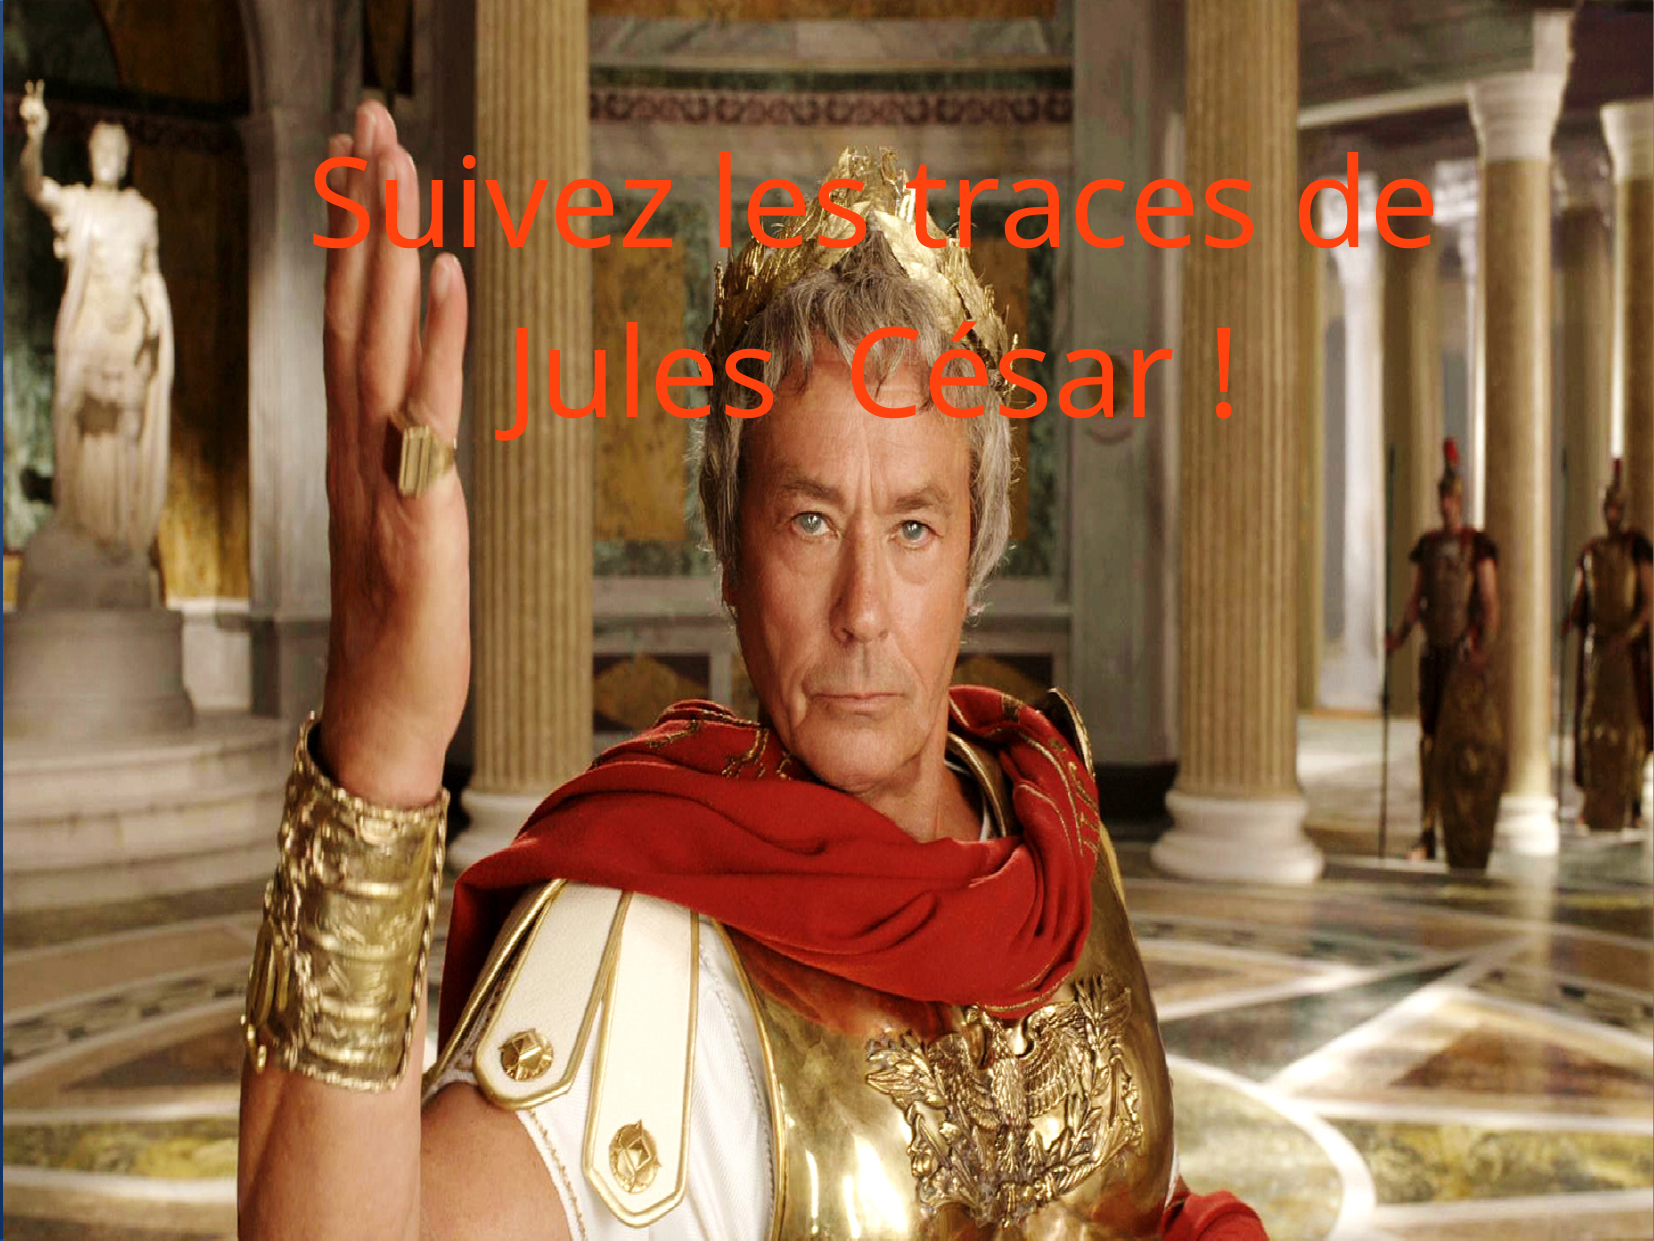

# Suivez les traces de Jules Césars !
Suivez les traces de Jules César !